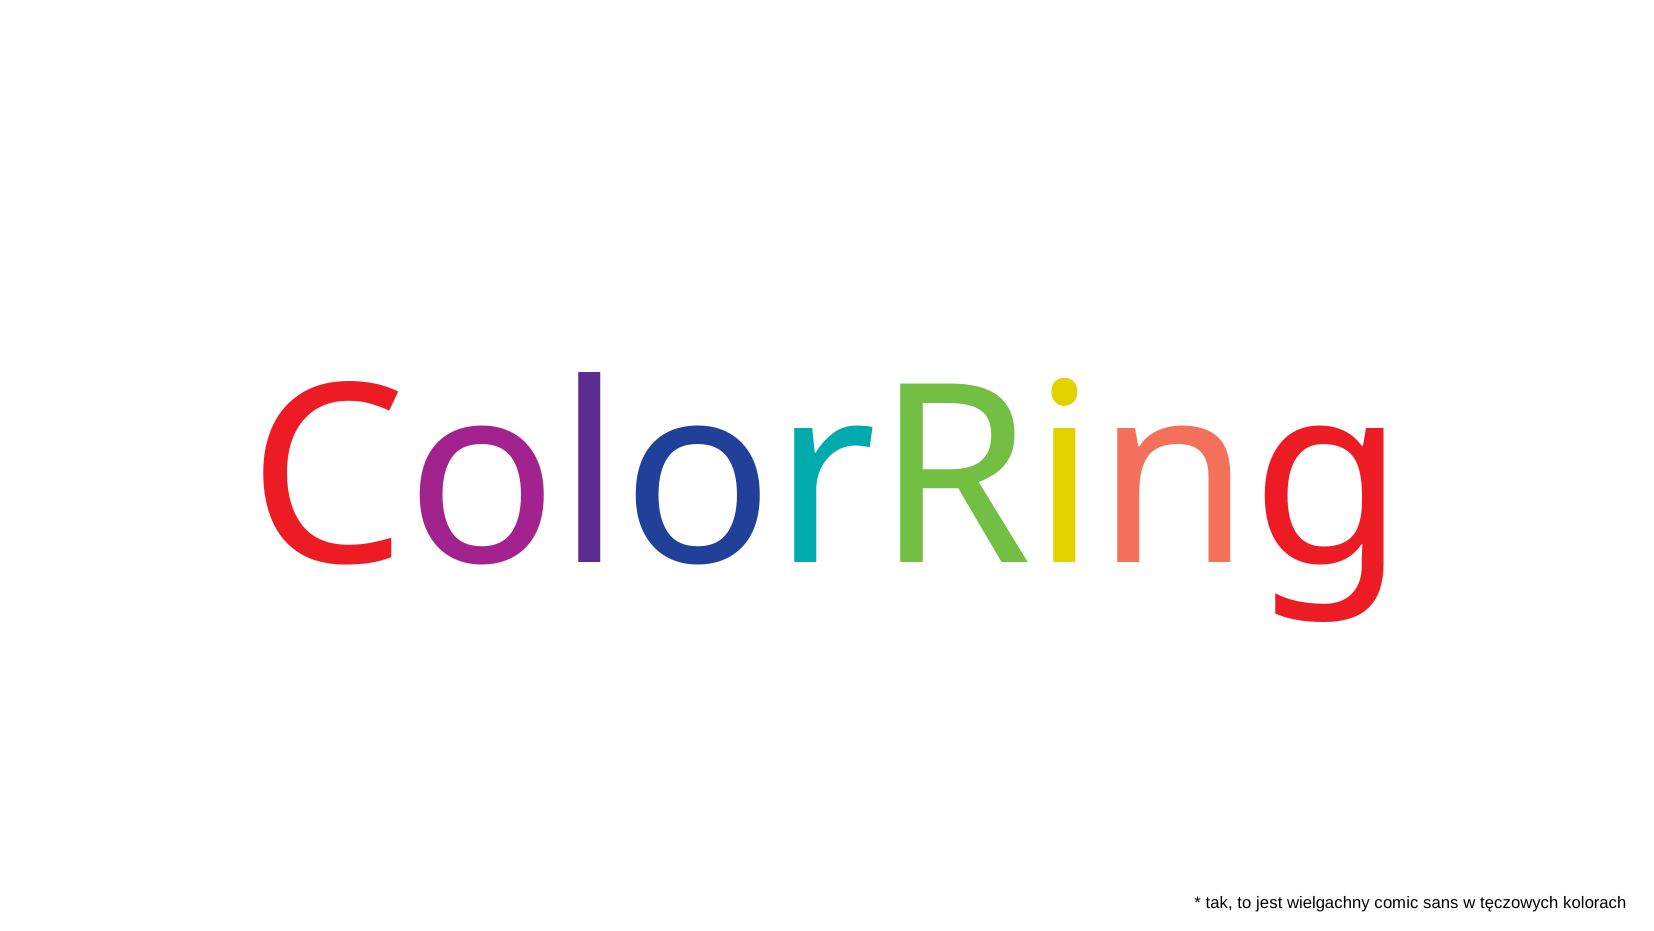

# ColorRing
* tak, to jest wielgachny comic sans w tęczowych kolorach